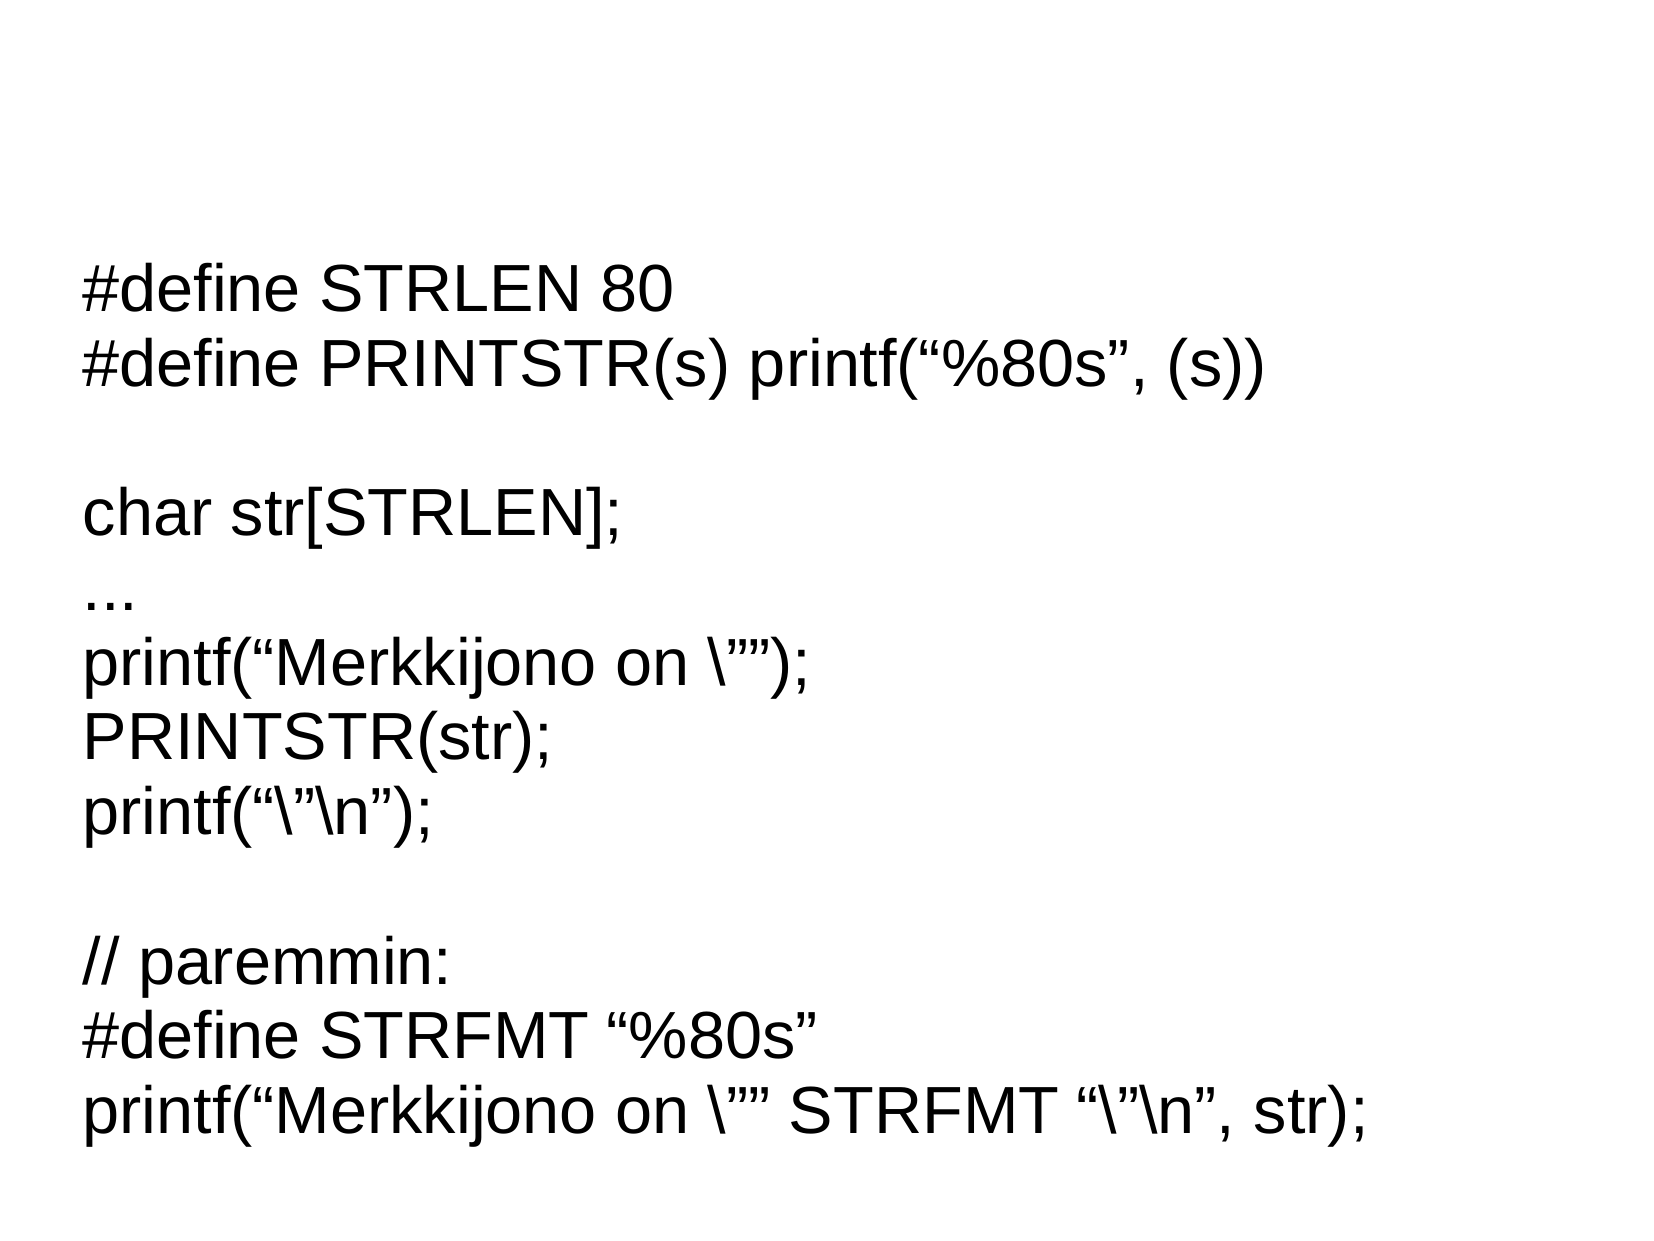

#define STRLEN 80
#define PRINTSTR(s) printf(“%80s”, (s))
char str[STRLEN];
...
printf(“Merkkijono on \””);
PRINTSTR(str);
printf(“\”\n”);
// paremmin:
#define STRFMT “%80s”
printf(“Merkkijono on \”” STRFMT “\”\n”, str);